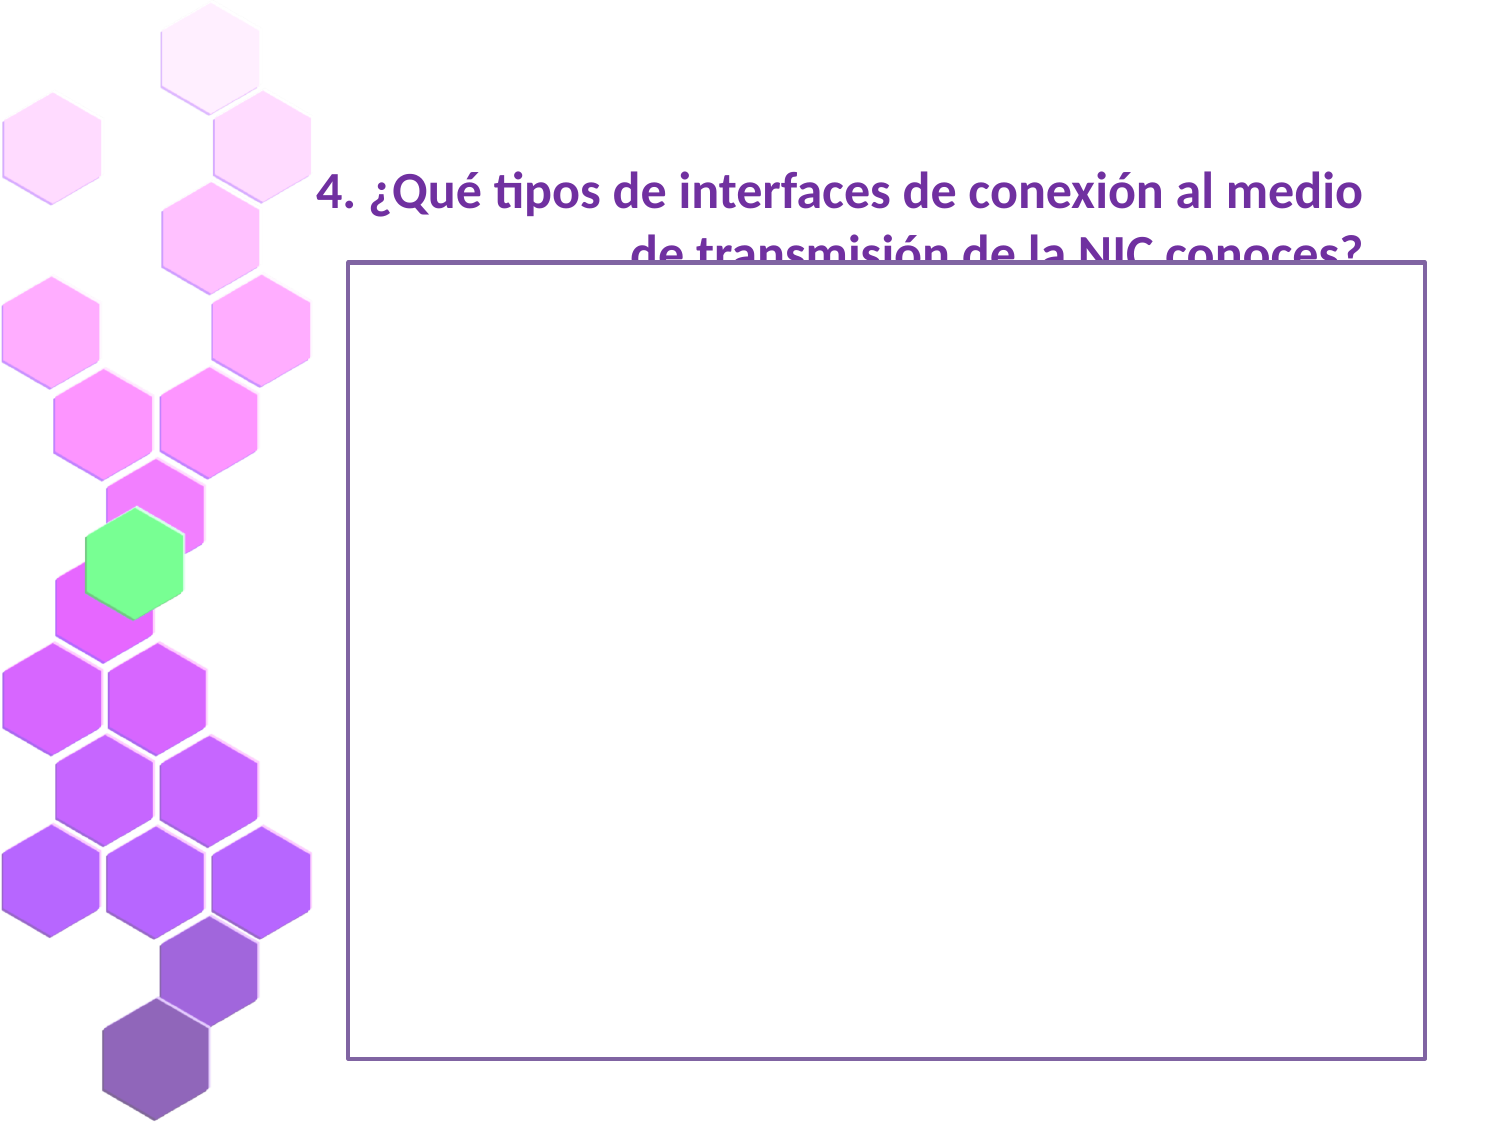

# 4. ¿Qué tipos de interfaces de conexión al medio de transmisión de la NIC conoces?